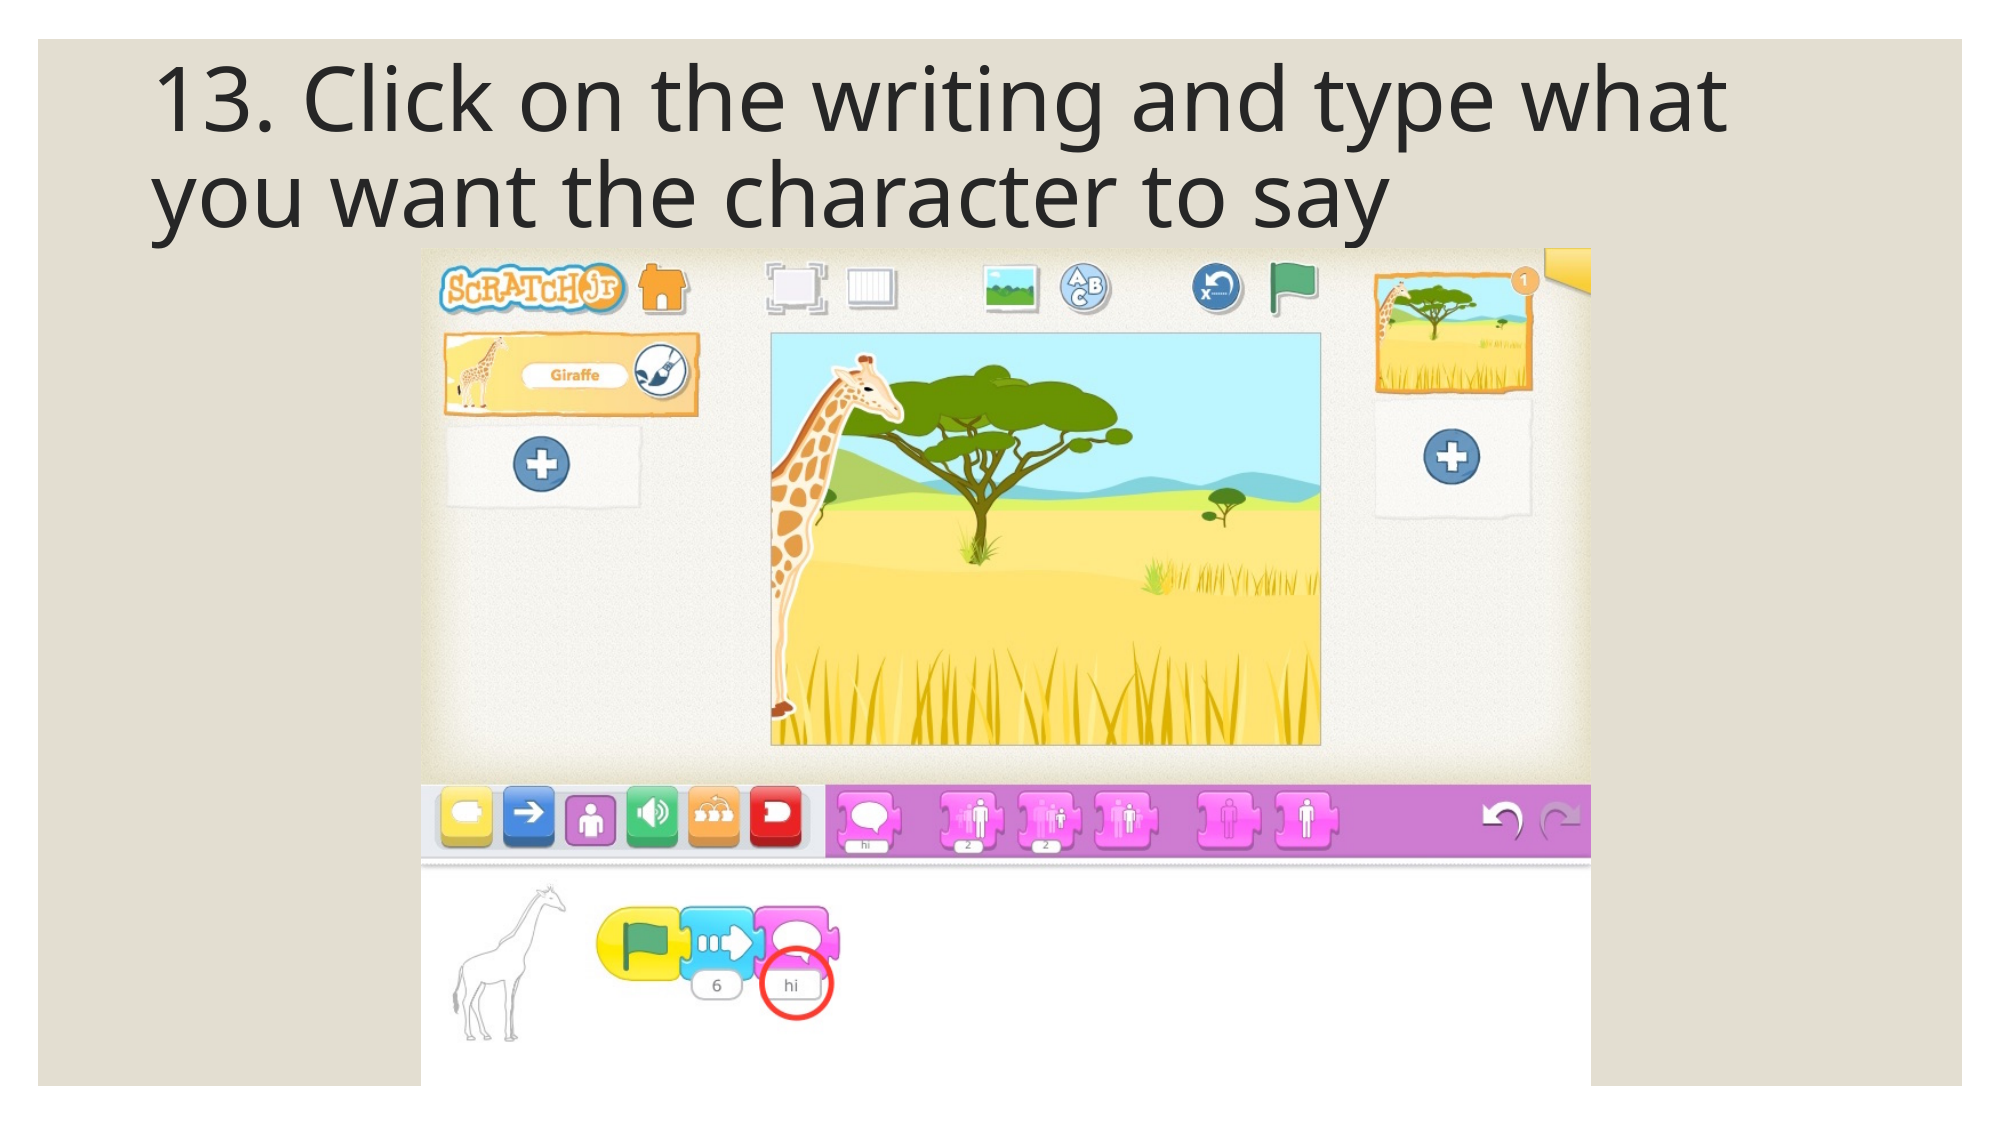

# 13. Click on the writing and type what you want the character to say